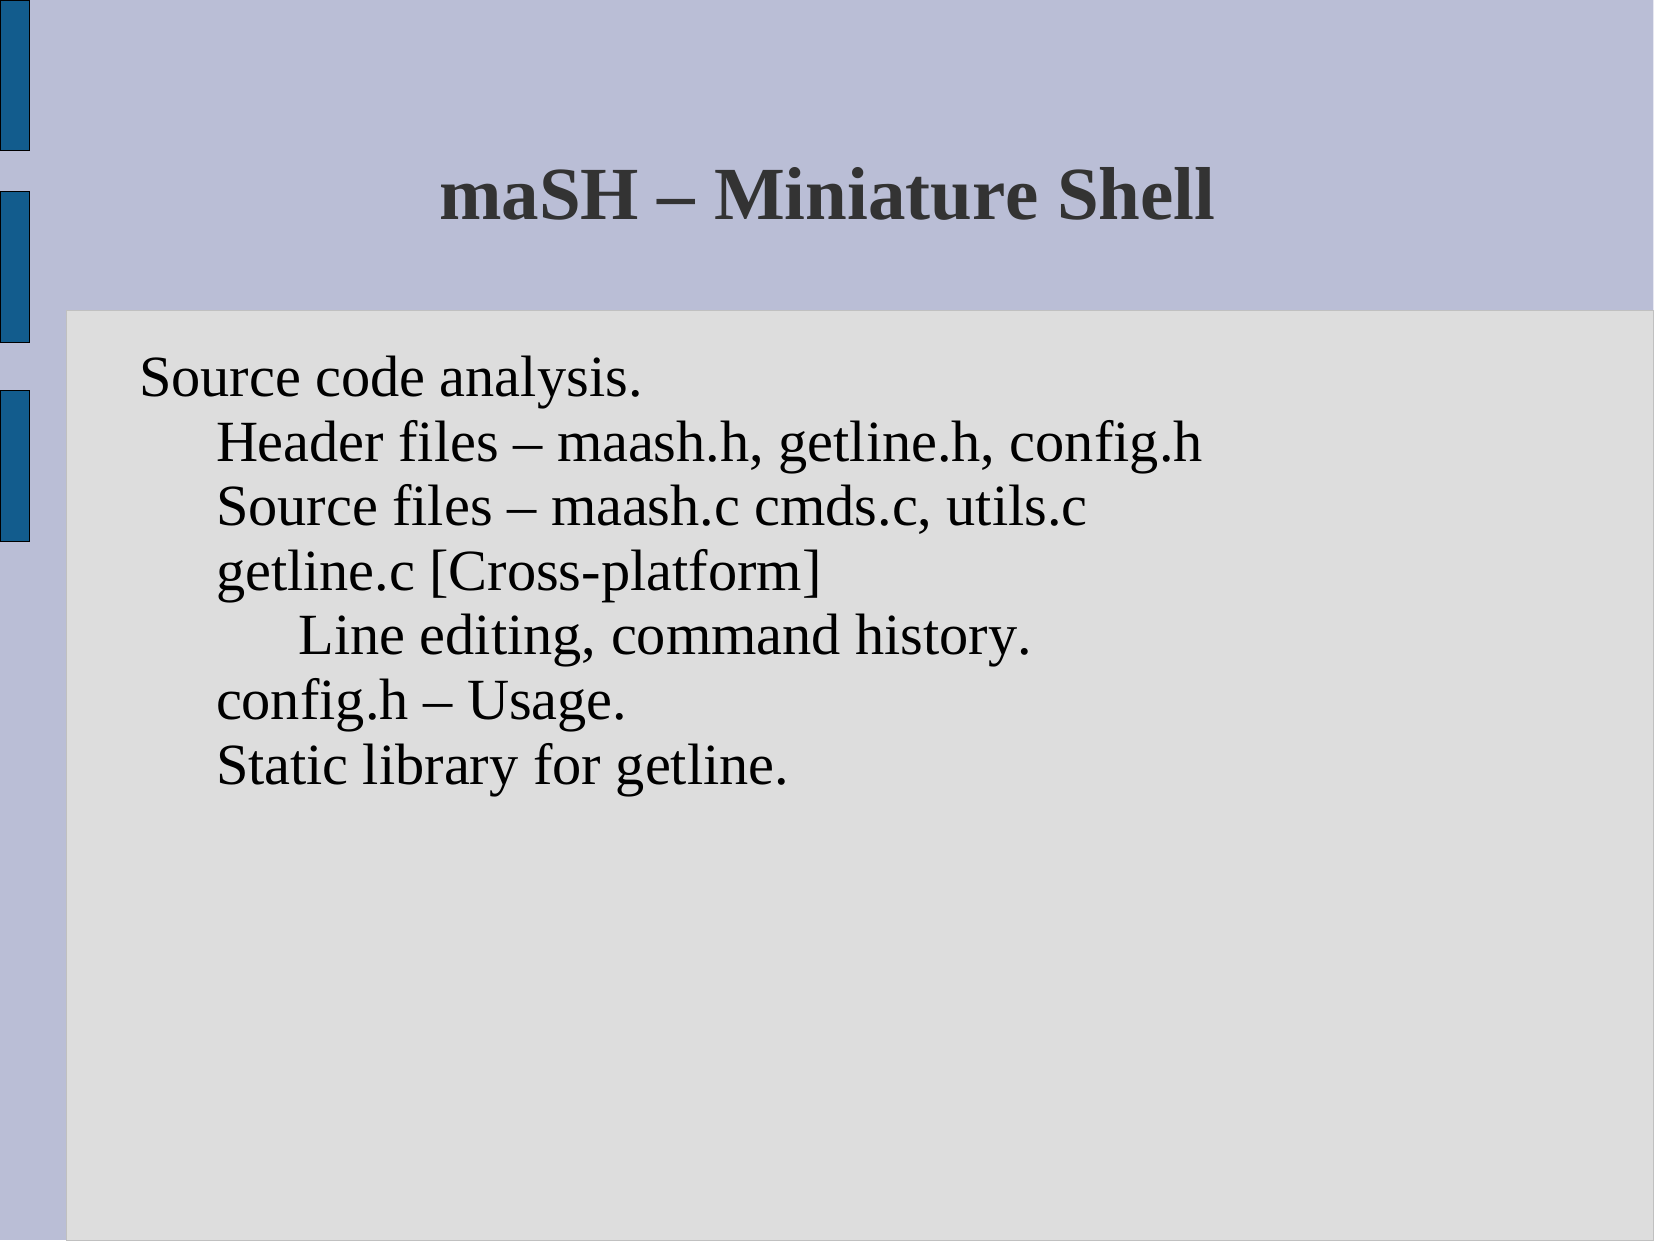

# maSH – Miniature Shell
Source code analysis.
Header files – maash.h, getline.h, config.h
Source files – maash.c cmds.c, utils.c
getline.c [Cross-platform]
Line editing, command history.
config.h – Usage.
Static library for getline.